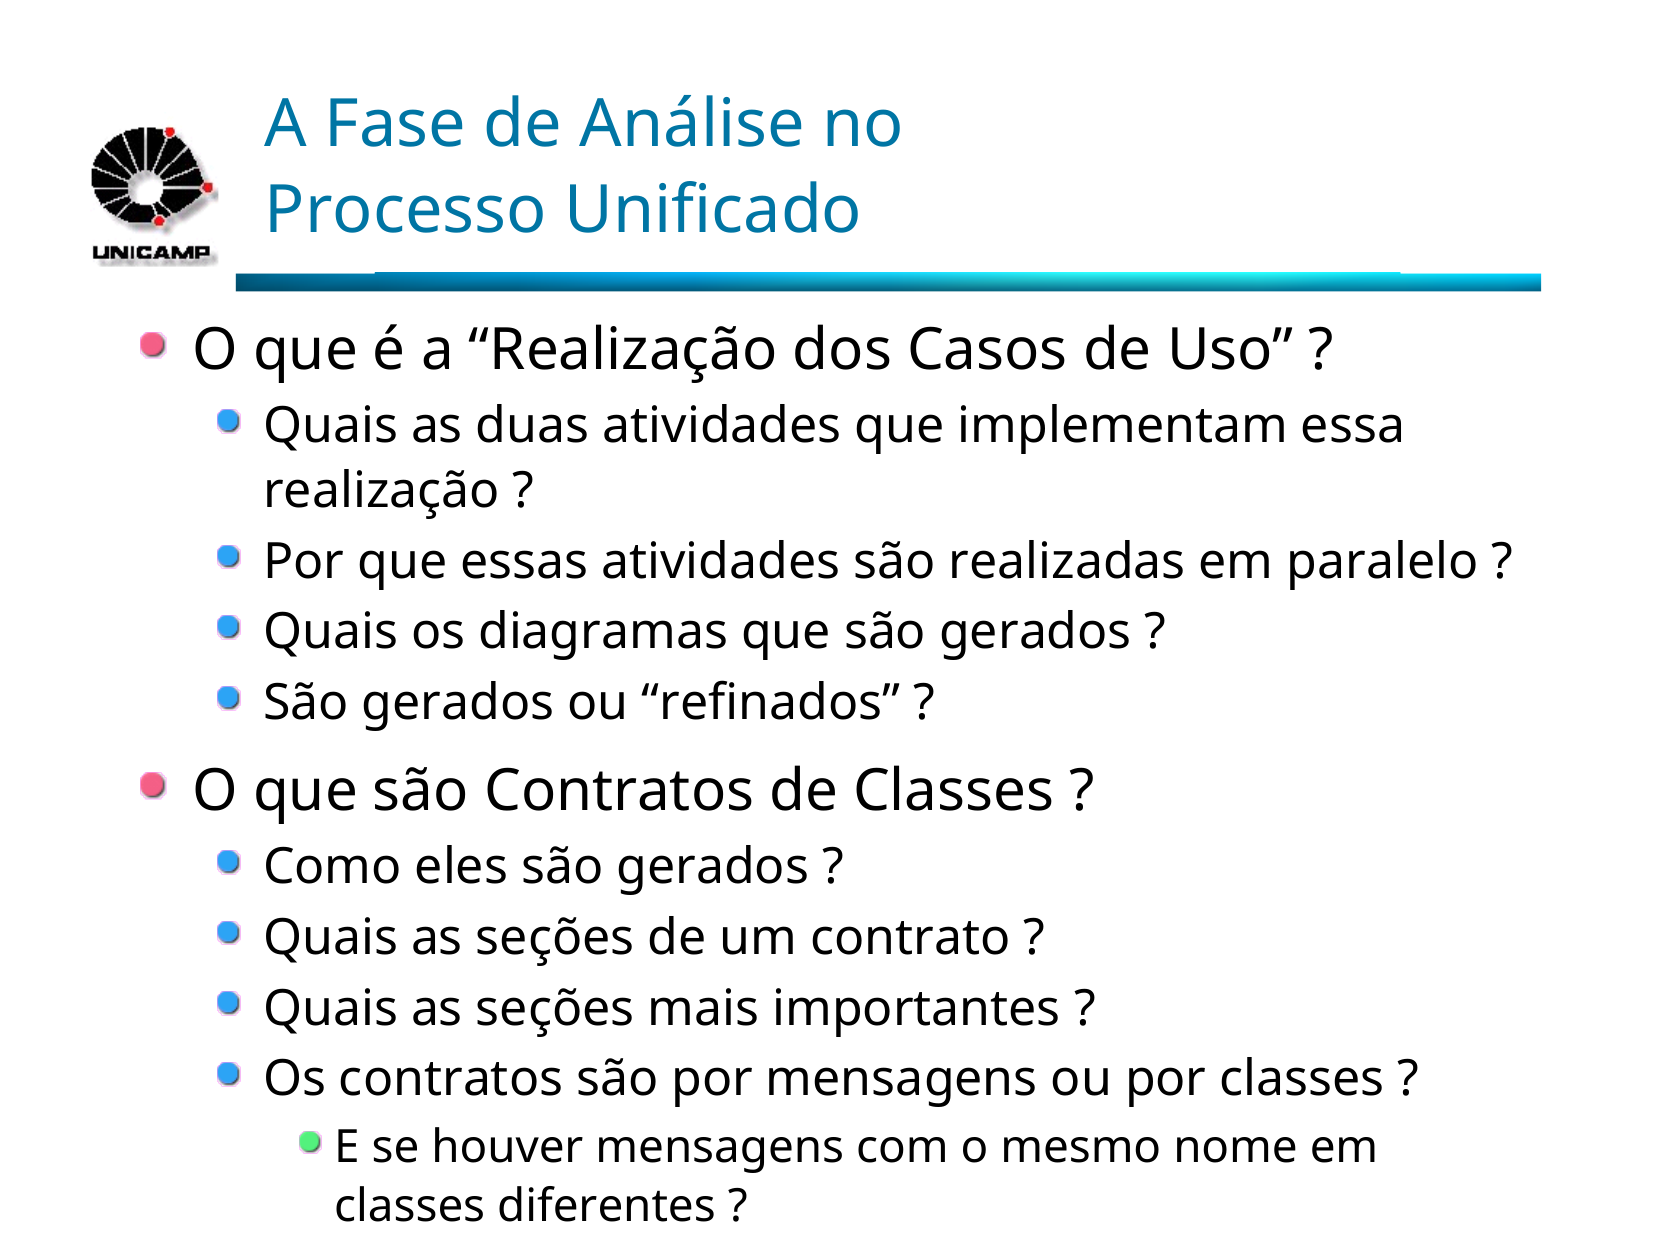

# A Fase de Análise no Processo Unificado
O que é a “Realização dos Casos de Uso” ?
Quais as duas atividades que implementam essa realização ?
Por que essas atividades são realizadas em paralelo ?
Quais os diagramas que são gerados ?
São gerados ou “refinados” ?
O que são Contratos de Classes ?
Como eles são gerados ?
Quais as seções de um contrato ?
Quais as seções mais importantes ?
Os contratos são por mensagens ou por classes ?
E se houver mensagens com o mesmo nome em classes diferentes ?